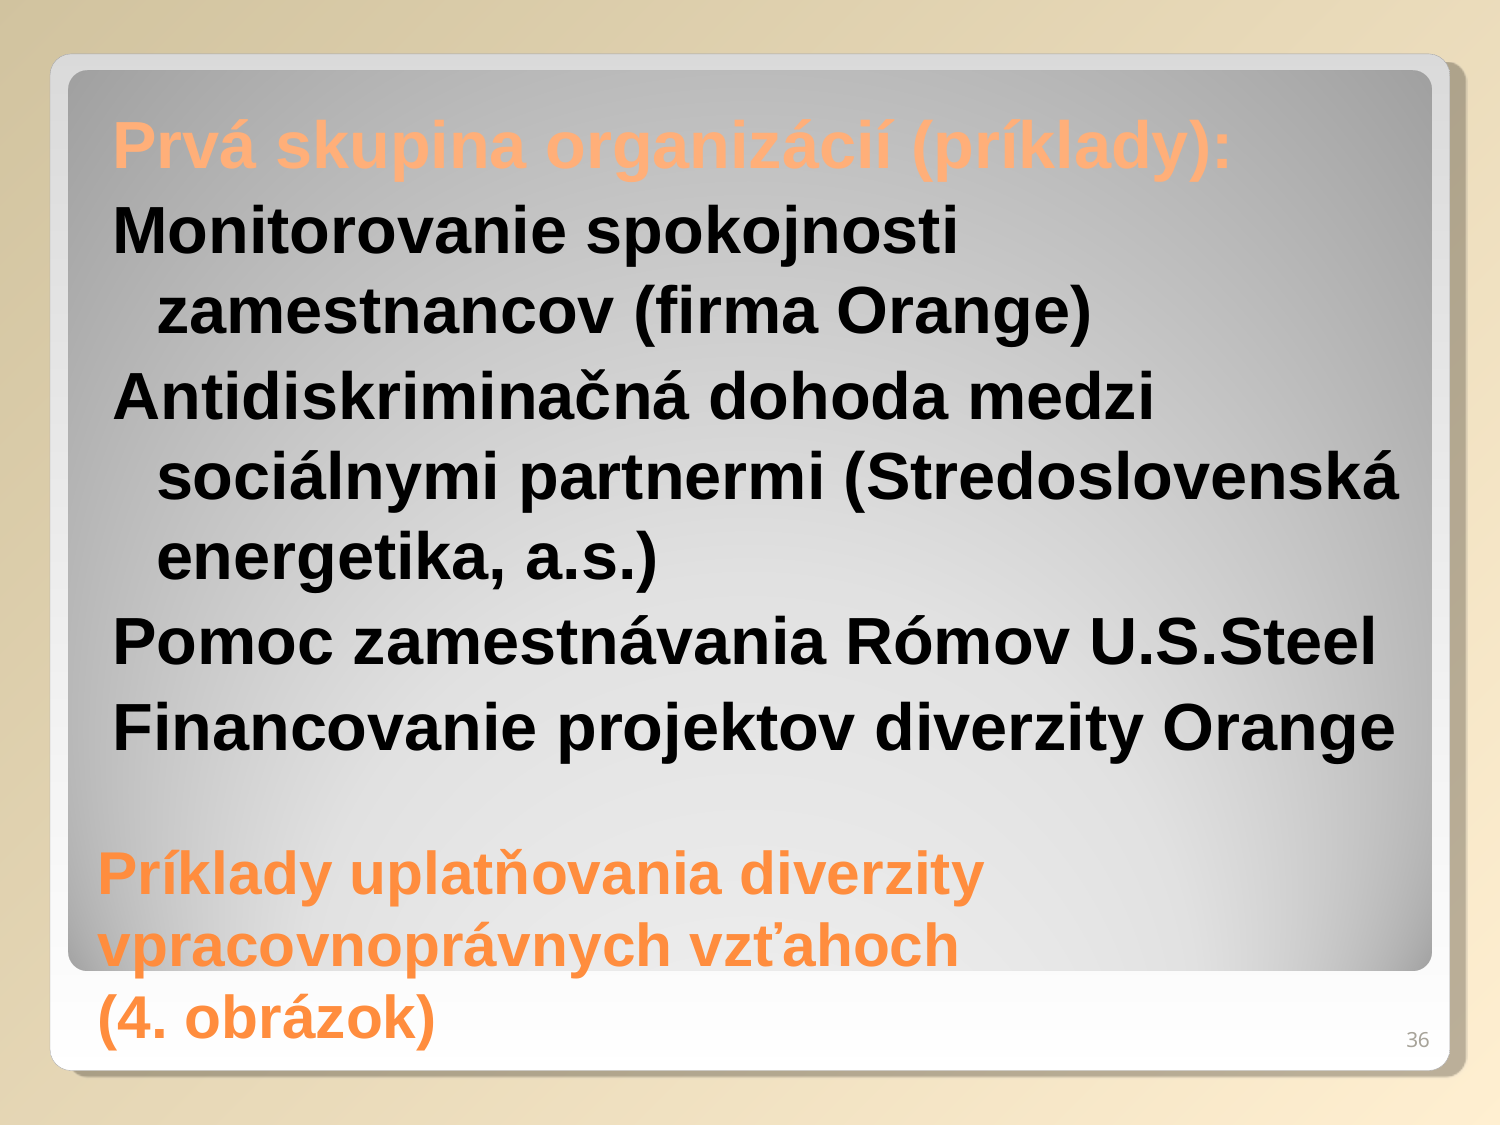

Prvá skupina organizácií (príklady):
Monitorovanie spokojnosti zamestnancov (firma Orange)
Antidiskriminačná dohoda medzi sociálnymi partnermi (Stredoslovenská energetika, a.s.)
Pomoc zamestnávania Rómov U.S.Steel
Financovanie projektov diverzity Orange
# Príklady uplatňovania diverzity vpracovnoprávnych vzťahoch (4. obrázok)